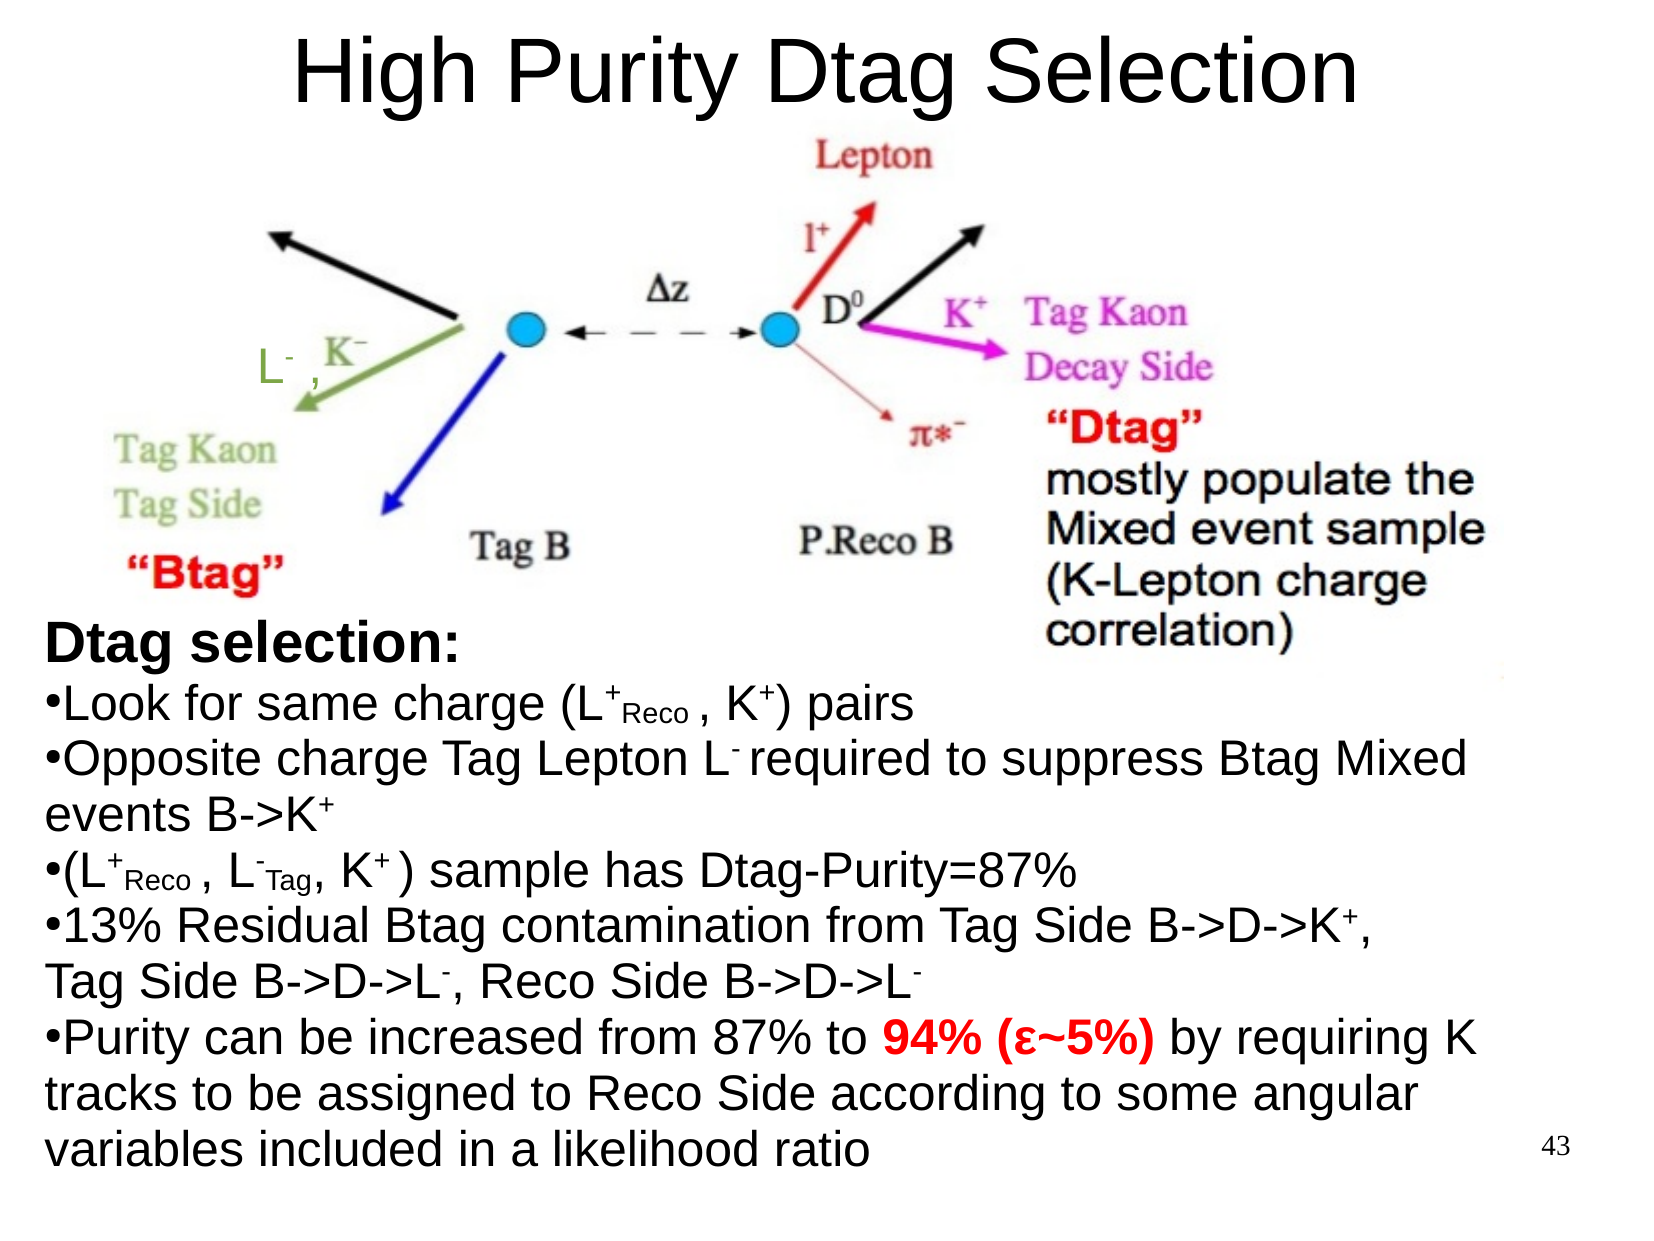

# High Purity Dtag Selection
L- ,
Dtag selection:
Look for same charge (L+Reco , K+) pairs
Opposite charge Tag Lepton L- required to suppress Btag Mixed events B->K+
(L+Reco , L-Tag, K+ ) sample has Dtag-Purity=87%
13% Residual Btag contamination from Tag Side B->D->K+,
Tag Side B->D->L-, Reco Side B->D->L-
Purity can be increased from 87% to 94% (ε~5%) by requiring K tracks to be assigned to Reco Side according to some angular variables included in a likelihood ratio
43